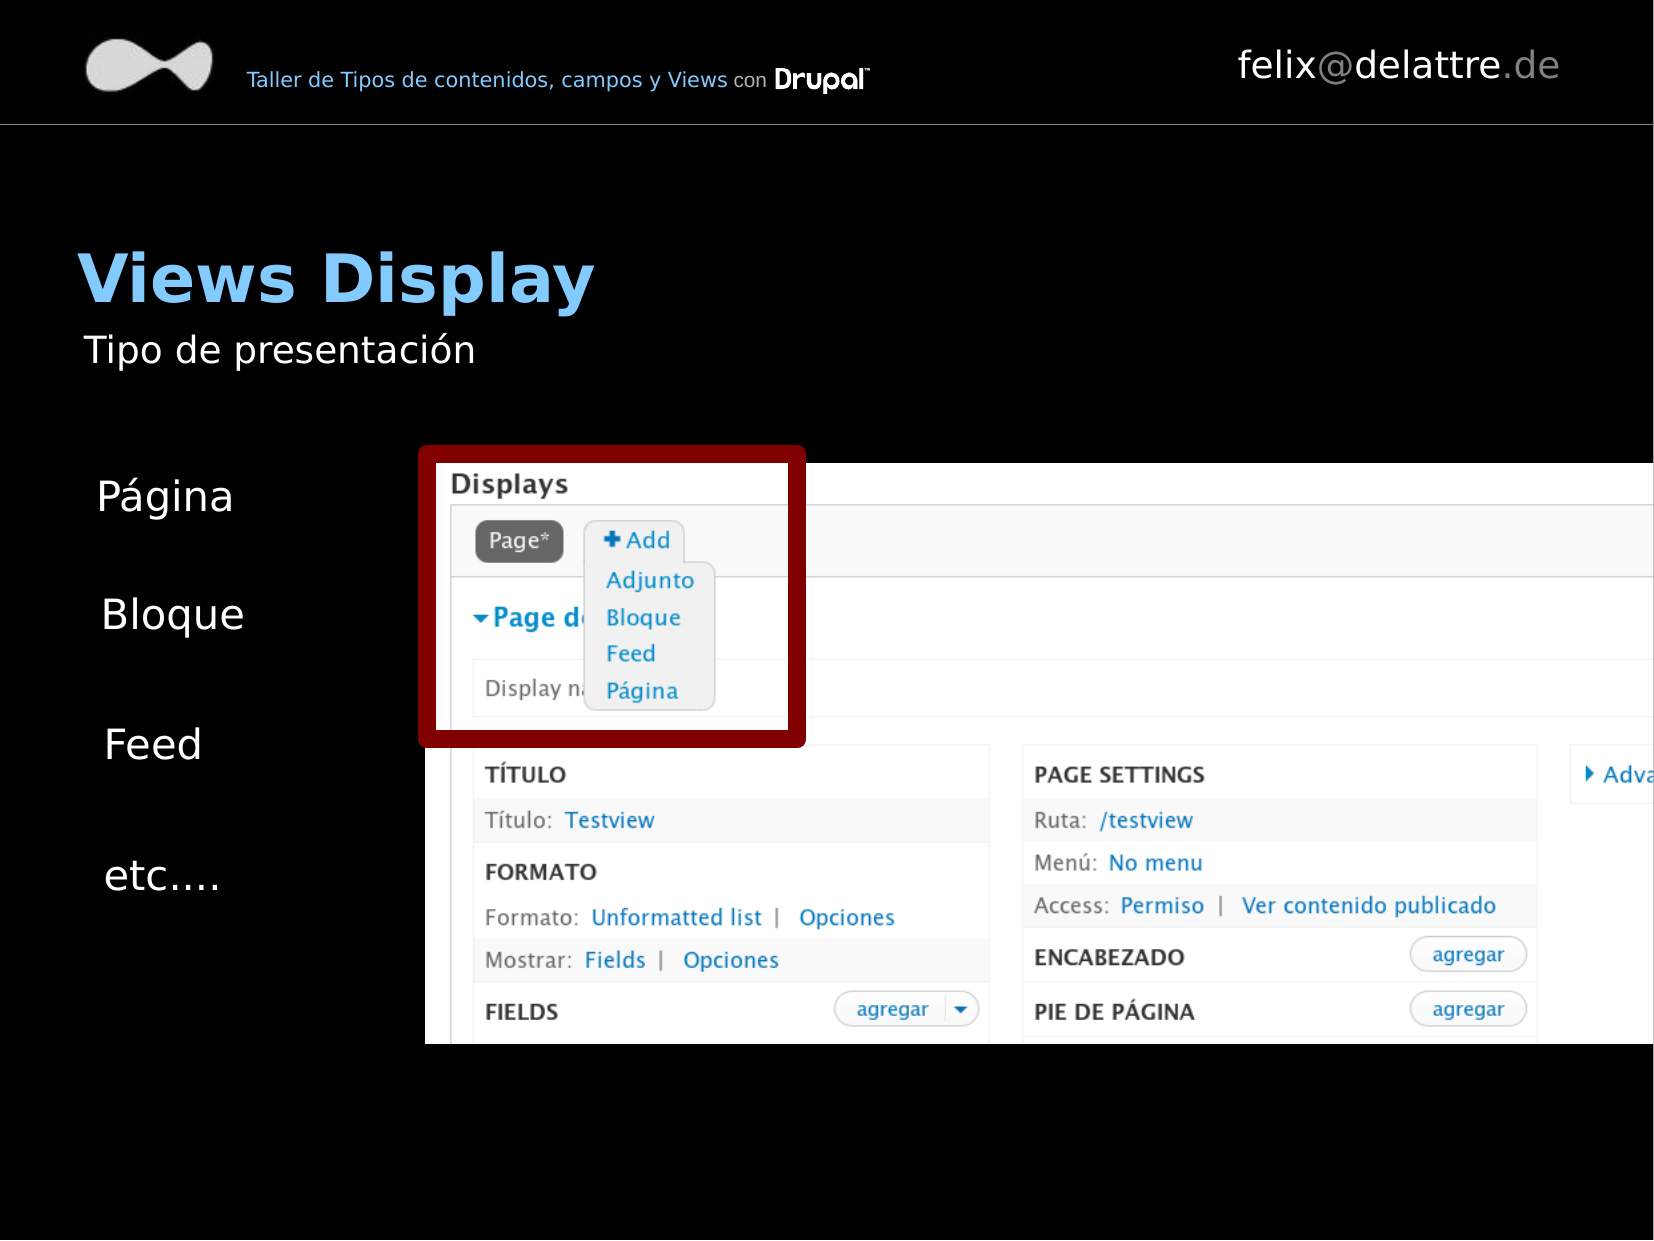

Views Display
Tipo de presentación
Página
Bloque
Feed
etc....